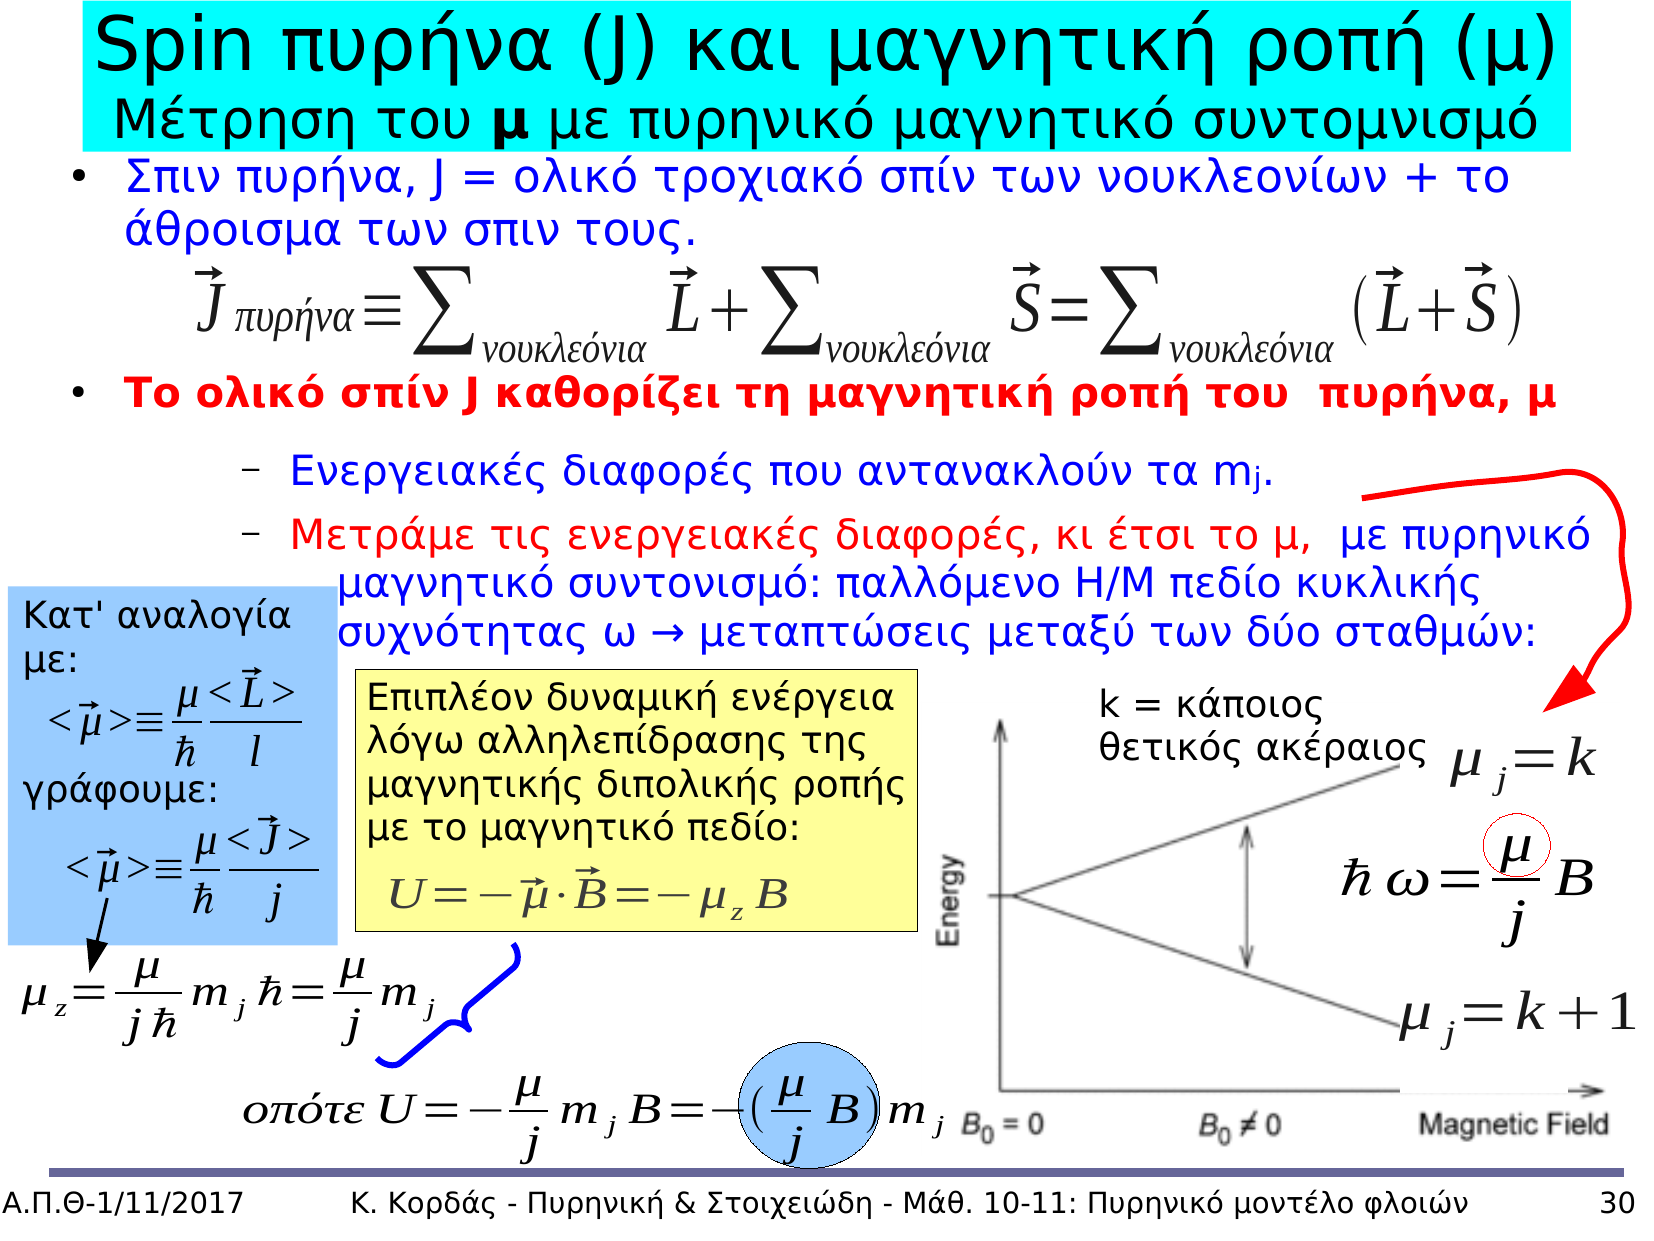

# Spin πυρήνα (J) και μαγνητική ροπή (μ) Μέτρηση του μ με πυρηνικό μαγνητικό συντομνισμό
Σπιν πυρήνα, J = ολικό τροχιακό σπίν των νουκλεονίων + το άθροισμα των σπιν τους.
Το ολικό σπίν J καθορίζει τη μαγνητική ροπή του πυρήνα, μ
Ενεργειακές διαφορές που αντανακλoύν τα mj.
Μετράμε τις ενεργειακές διαφορές, κι έτσι το μ, με πυρηνικό μαγνητικό συντονισμό: παλλόμενο Η/Μ πεδίο κυκλικής συχνότητας ω → μεταπτώσεις μεταξύ των δύο σταθμών:
Κατ' αναλογία
με:
γράφουμε:
Επιπλέον δυναμική ενέργεια λόγω αλληλεπίδρασης της μαγνητικής διπολικής ροπής
με το μαγνητικό πεδίο:
k = κάποιος
θετικός ακέραιος
Α.Π.Θ-1/11/2017
Κ. Κορδάς - Πυρηνική & Στοιχειώδη - Μάθ. 10-11: Πυρηνικό μοντέλο φλοιών
30